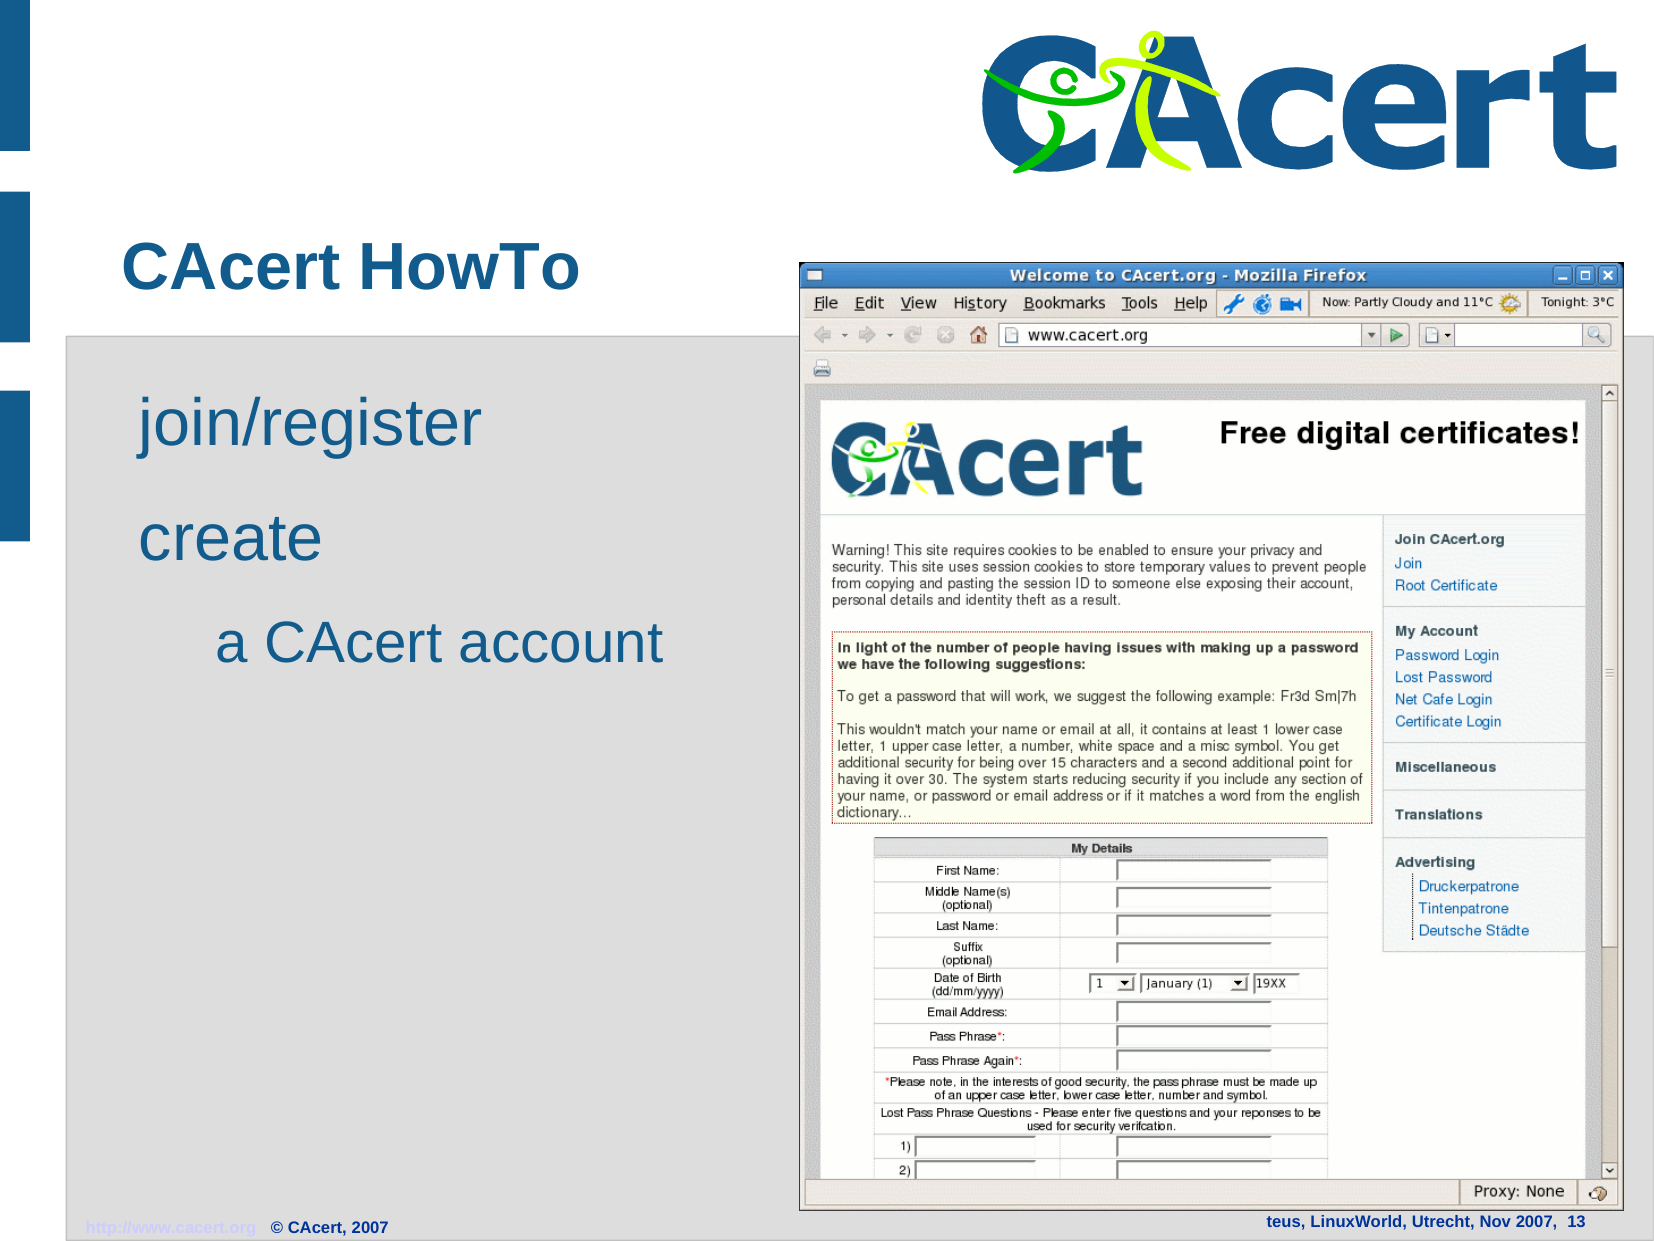

# CAcert HowTo
join/register
create
a CAcert account